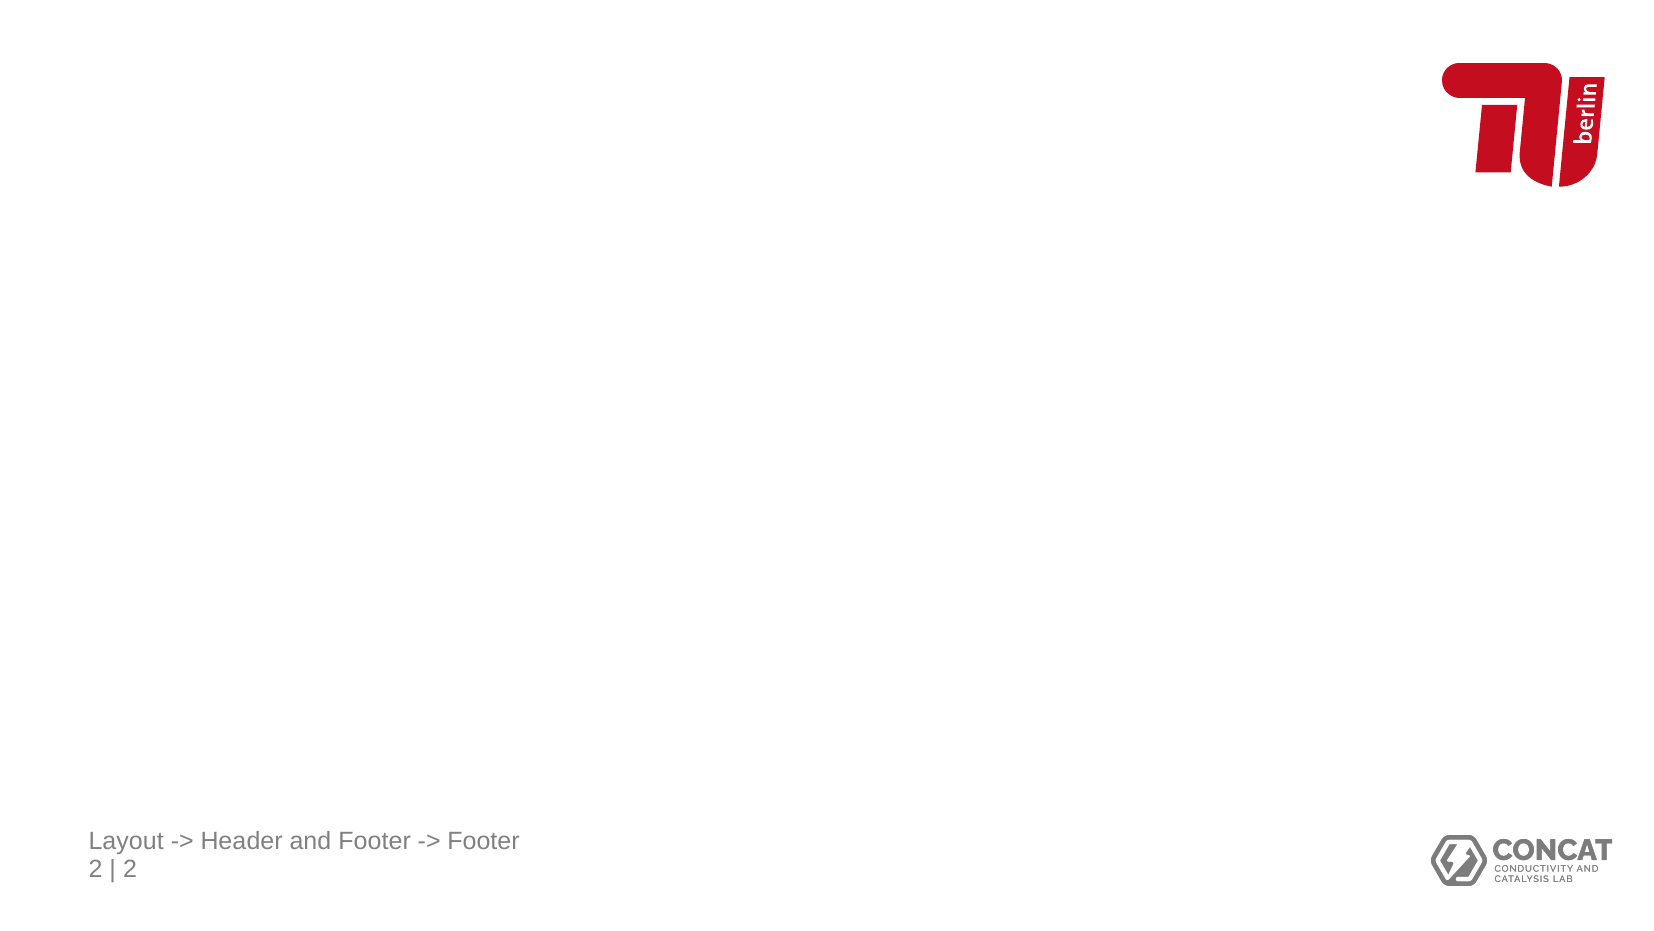

#
Layout -> Header and Footer -> Footer